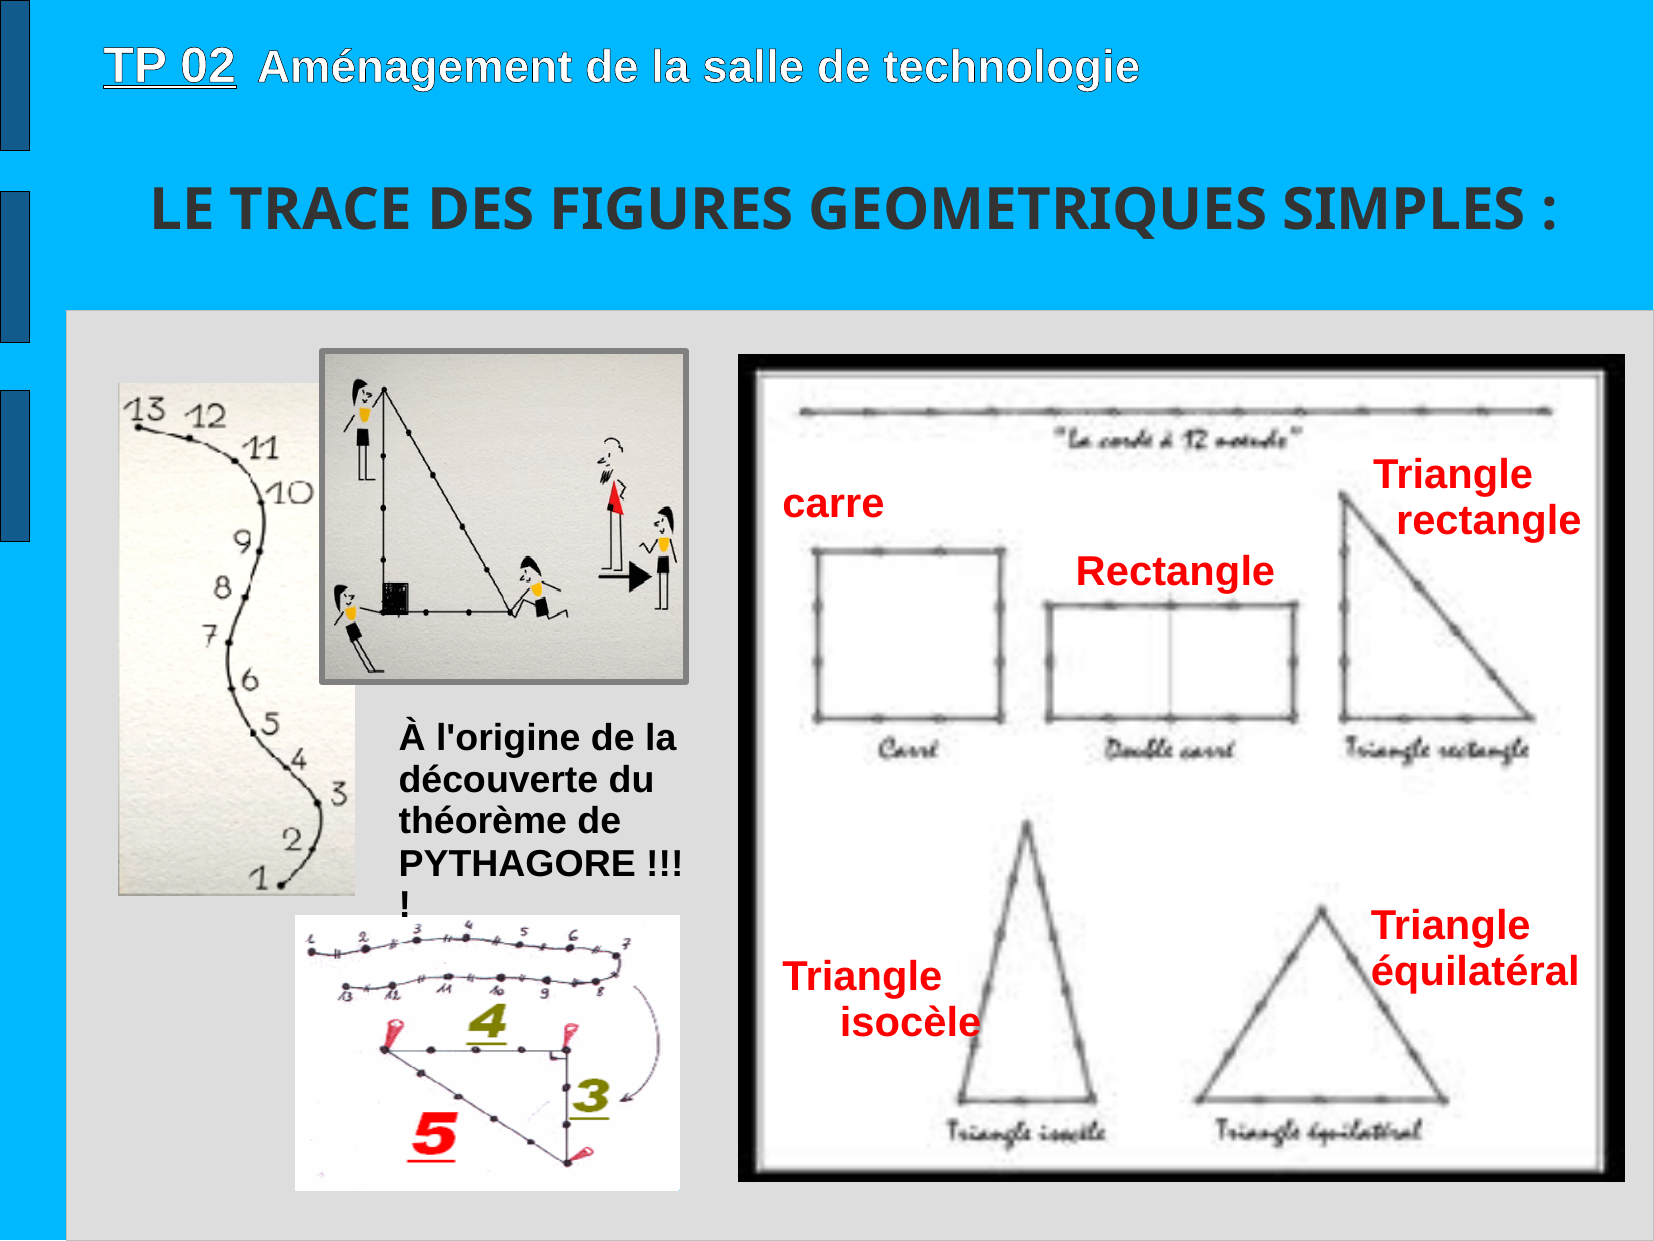

TP 02 Aménagement de la salle de technologie
# LE TRACE DES FIGURES GEOMETRIQUES SIMPLES :
Triangle
 rectangle
carre
Rectangle
À l'origine de la découverte du théorème de PYTHAGORE !!!!
Triangle
équilatéral
Triangle
 isocèle